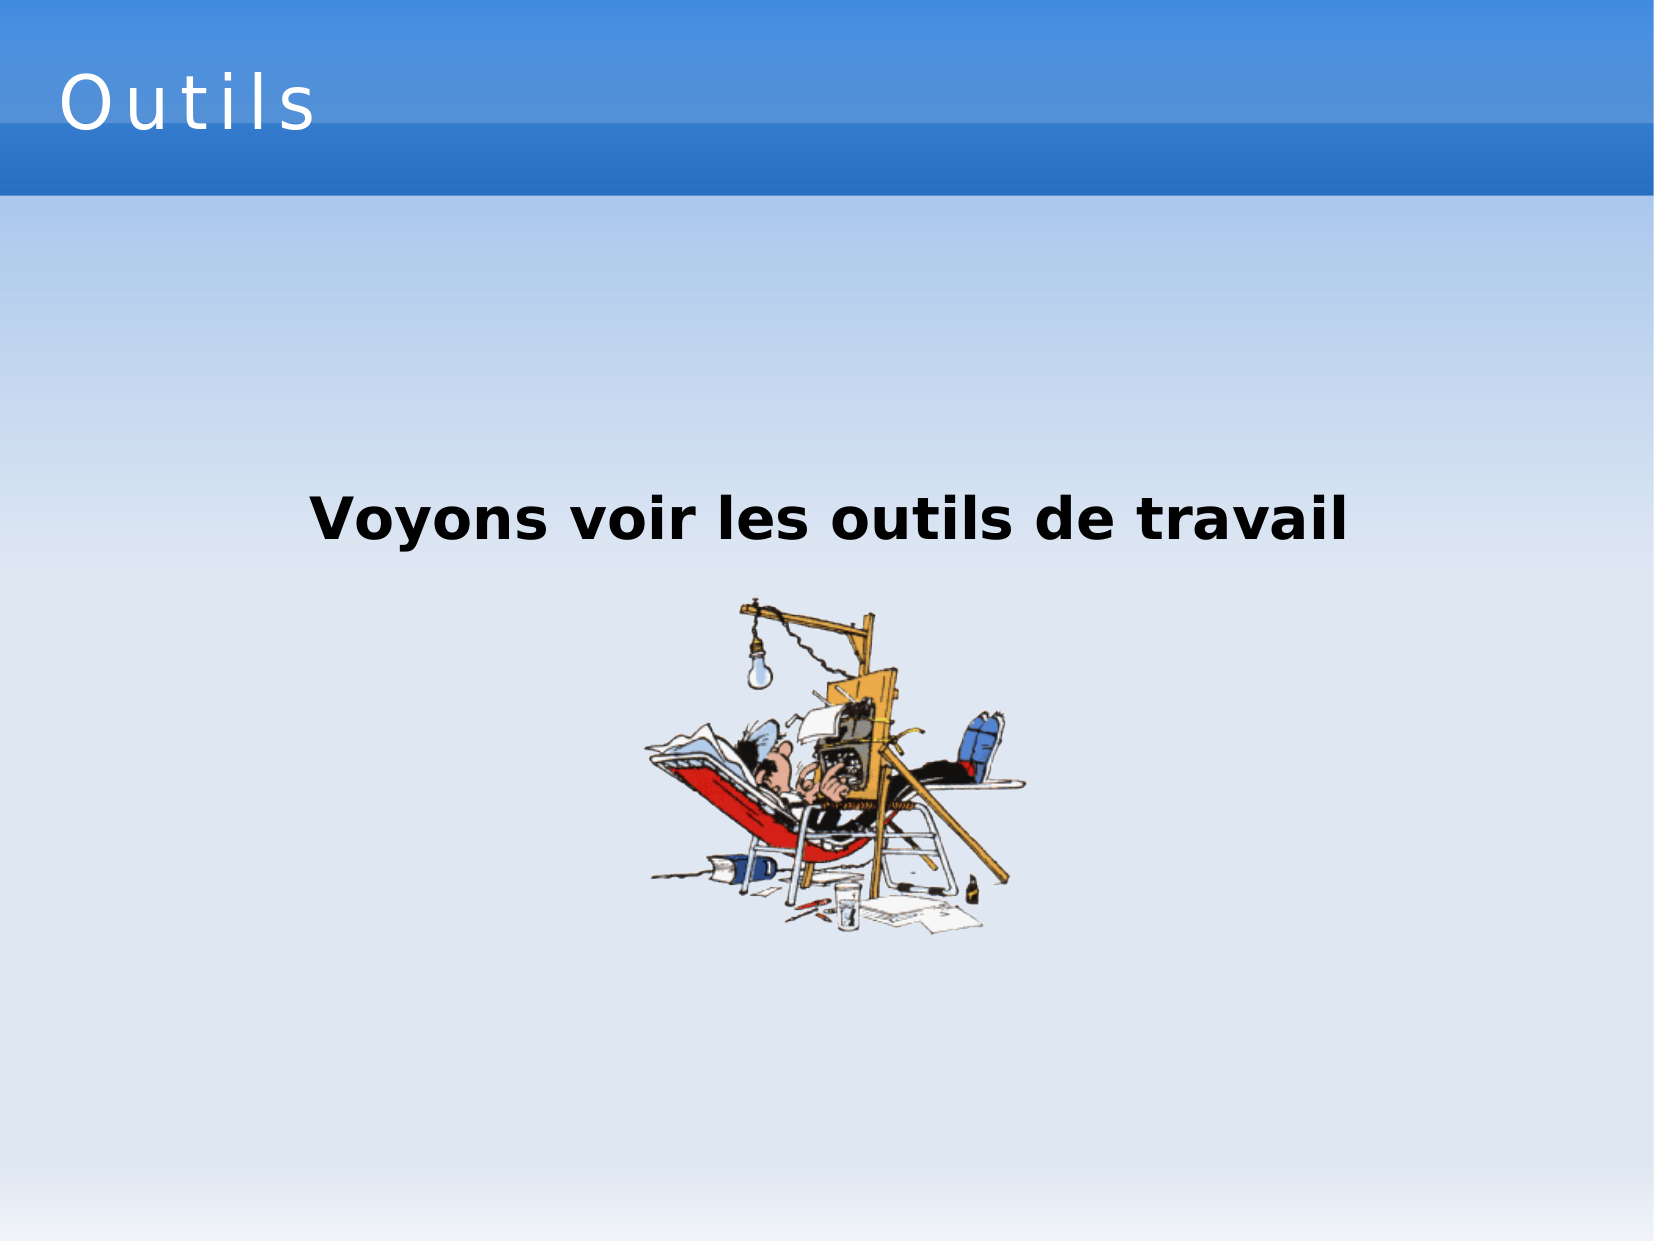

# Outils
Voyons voir les outils de travail